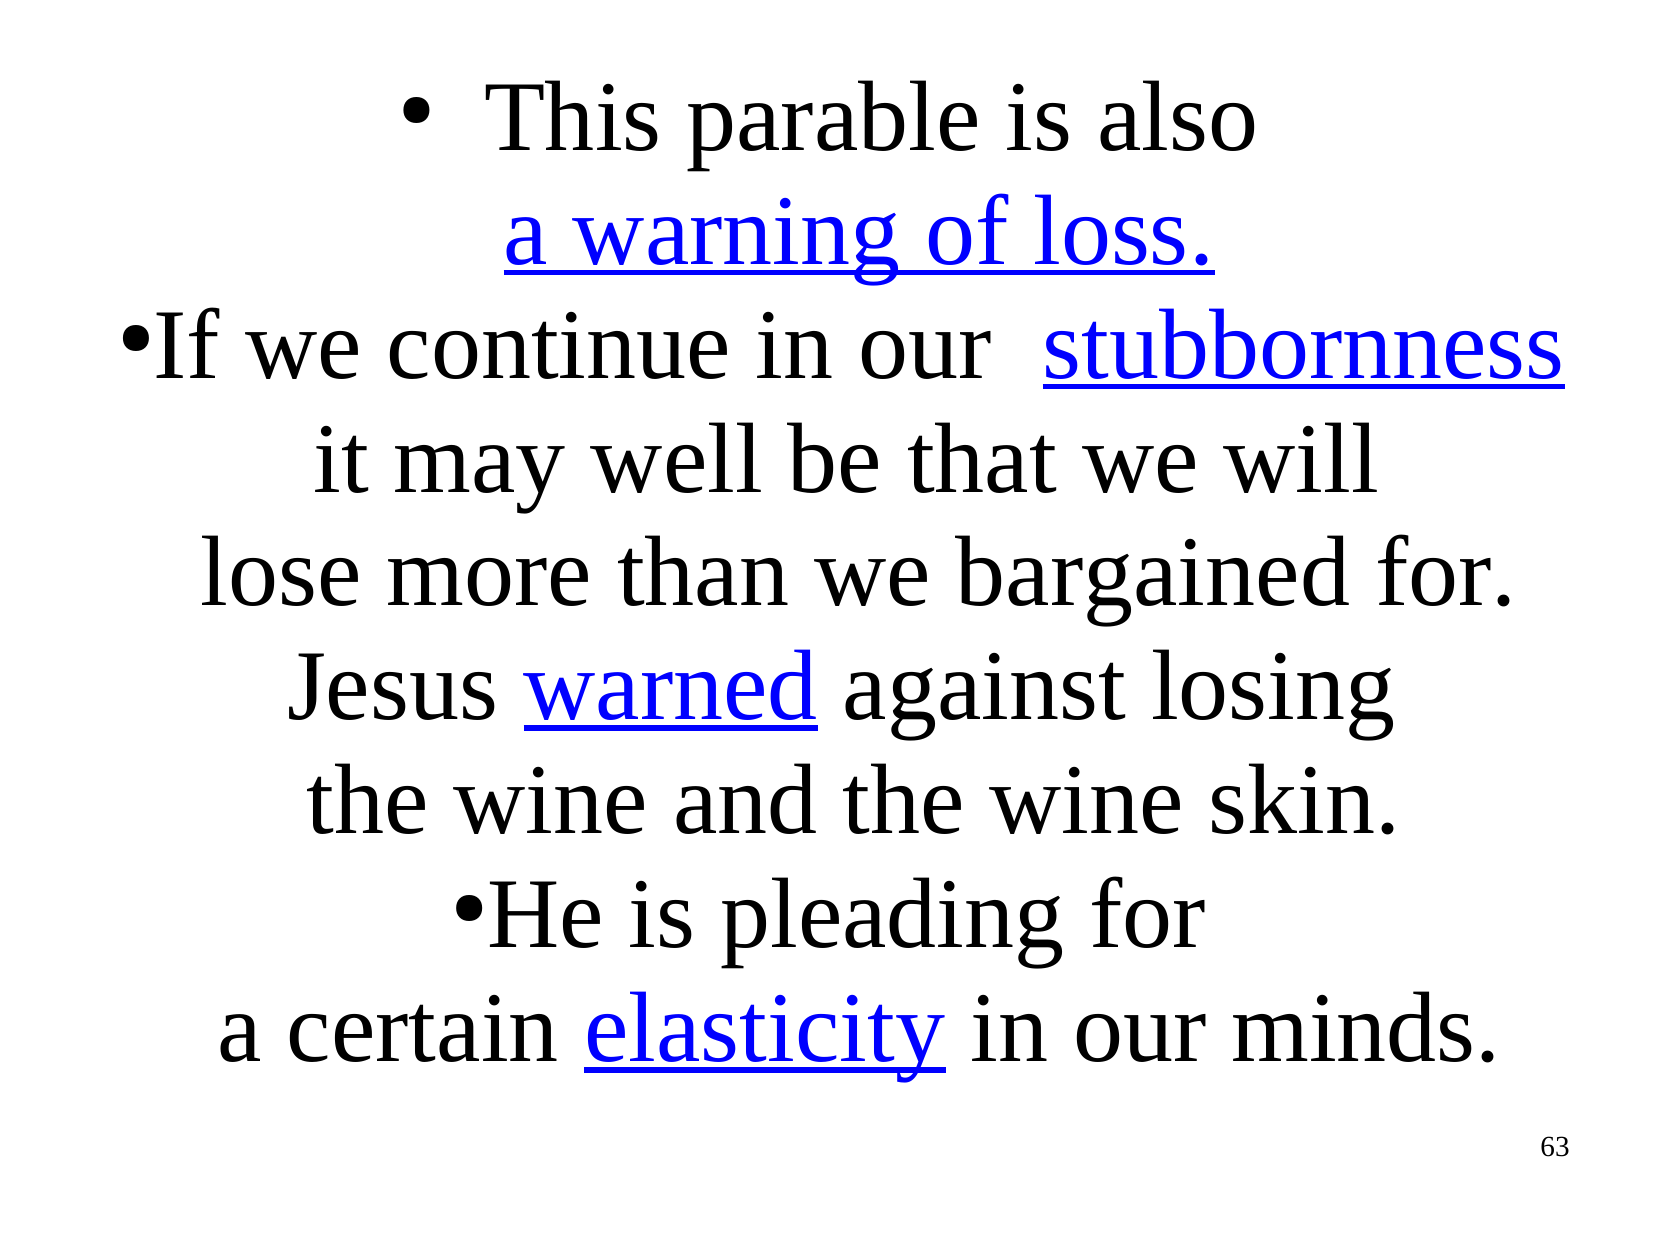

This parable is also
a warning of loss.
If we continue in our stubbornness
it may well be that we will
lose more than we bargained for.
Jesus warned against losing
 the wine and the wine skin.
He is pleading for
a certain elasticity in our minds.
63